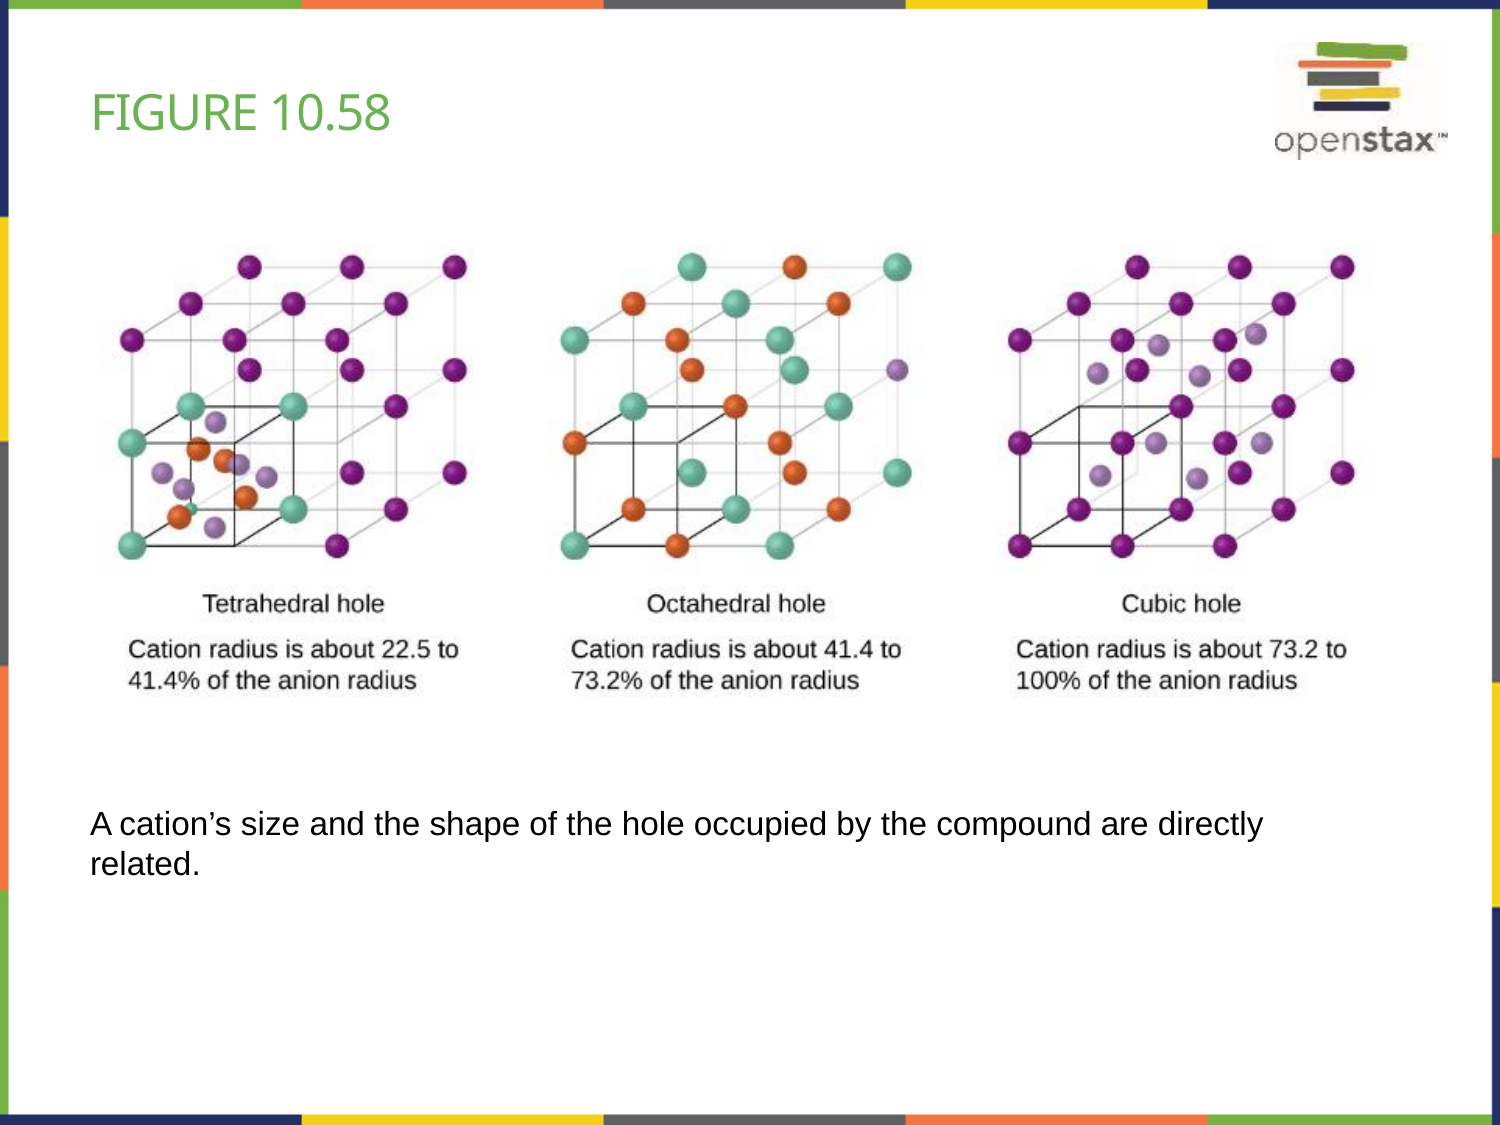

# Figure 10.58
A cation’s size and the shape of the hole occupied by the compound are directly related.